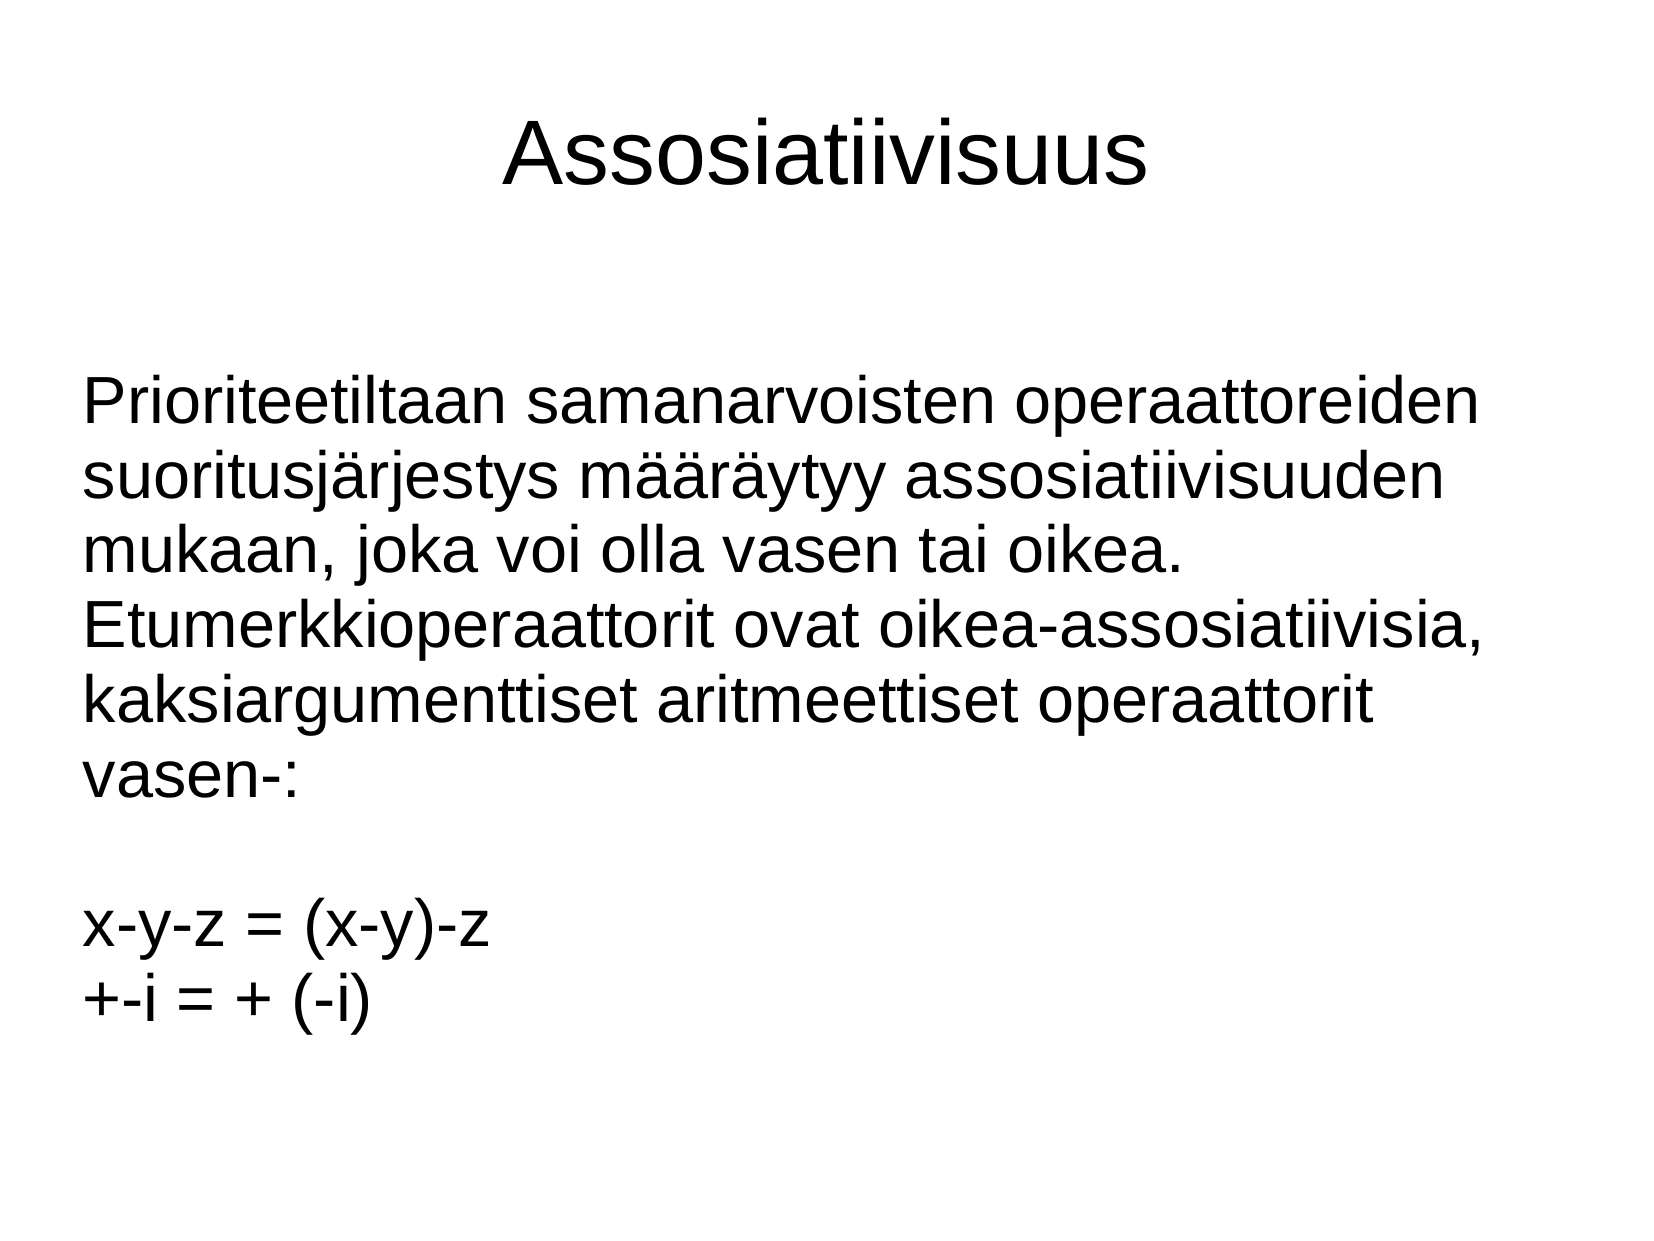

# Assosiatiivisuus
Prioriteetiltaan samanarvoisten operaattoreiden suoritusjärjestys määräytyy assosiatiivisuuden mukaan, joka voi olla vasen tai oikea. Etumerkkioperaattorit ovat oikea-assosiatiivisia, kaksiargumenttiset aritmeettiset operaattorit vasen-:
x-y-z = (x-y)-z
+-i = + (-i)